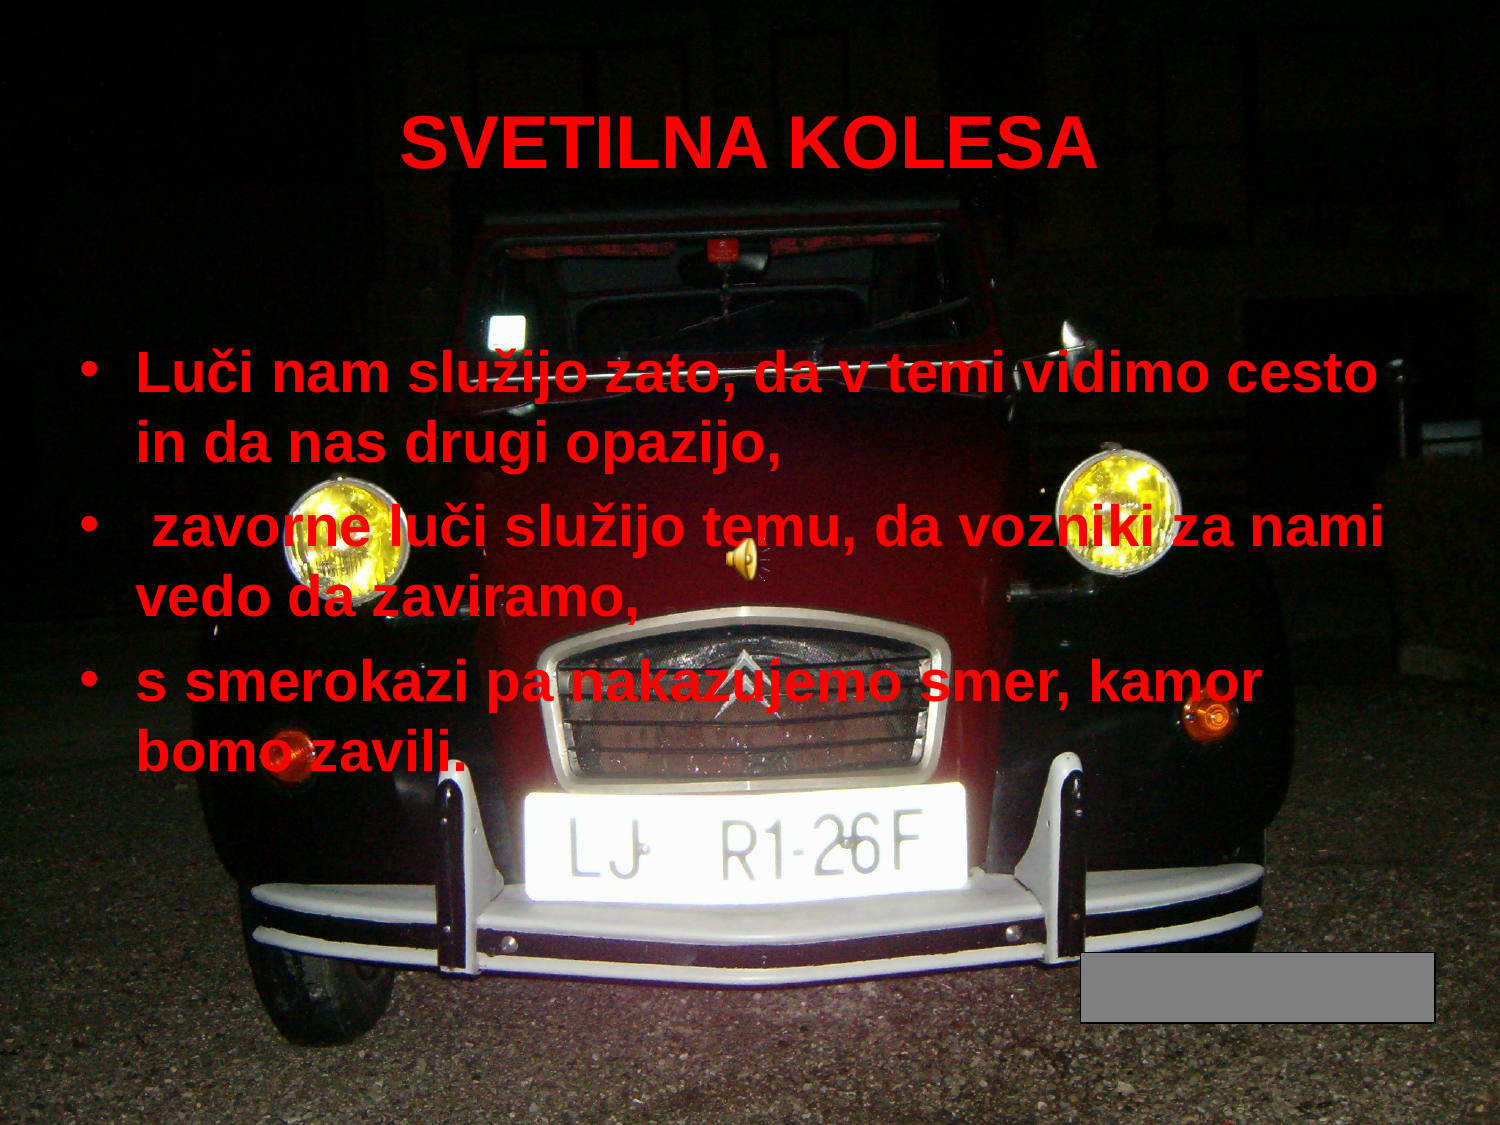

# SVETILNA KOLESA
Luči nam služijo zato, da v temi vidimo cesto in da nas drugi opazijo,
 zavorne luči služijo temu, da vozniki za nami vedo da zaviramo,
s smerokazi pa nakazujemo smer, kamor bomo zavili.